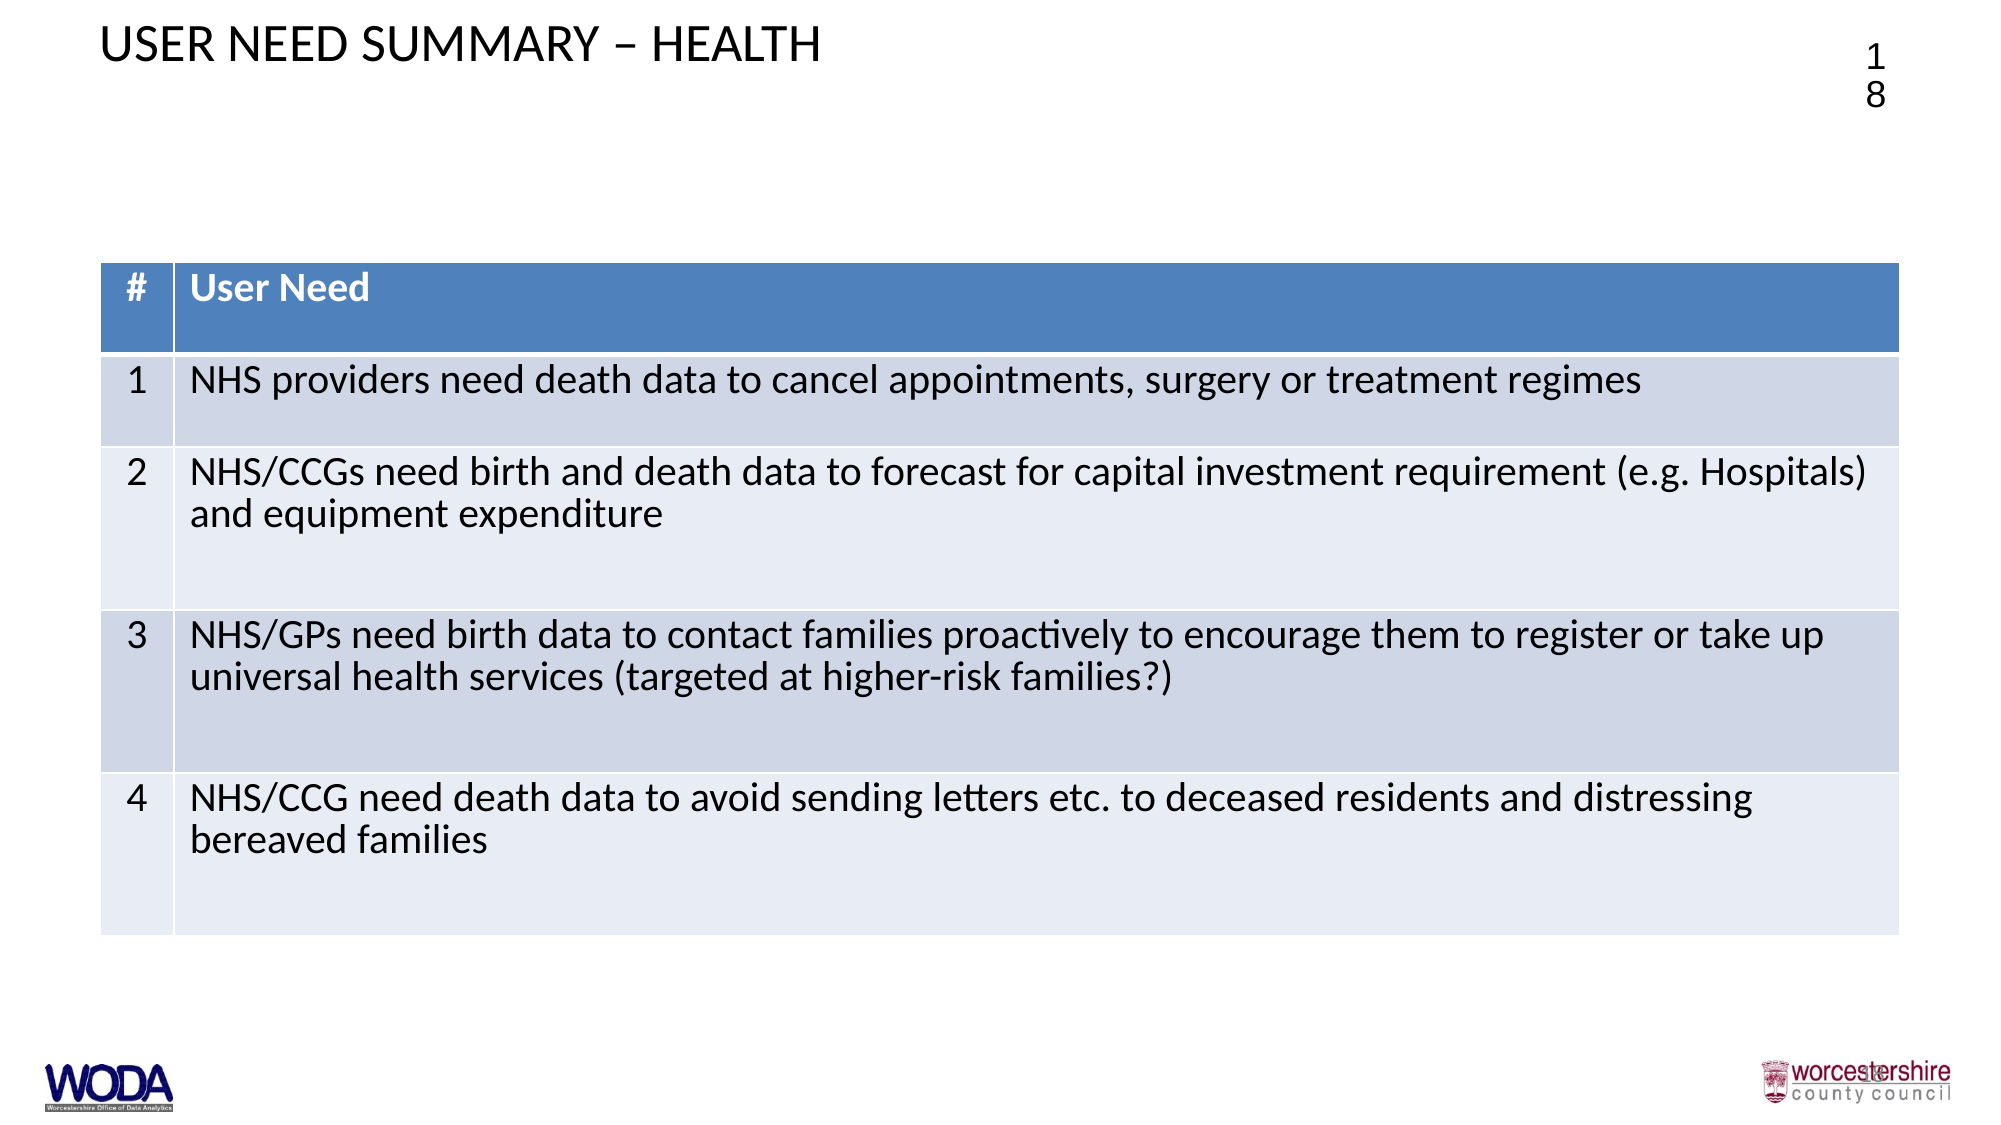

# USER NEED SUMMARY – HEALTH
| # | User Need |
| --- | --- |
| 1 | NHS providers need death data to cancel appointments, surgery or treatment regimes |
| 2 | NHS/CCGs need birth and death data to forecast for capital investment requirement (e.g. Hospitals) and equipment expenditure |
| 3 | NHS/GPs need birth data to contact families proactively to encourage them to register or take up universal health services (targeted at higher-risk families?) |
| 4 | NHS/CCG need death data to avoid sending letters etc. to deceased residents and distressing bereaved families |